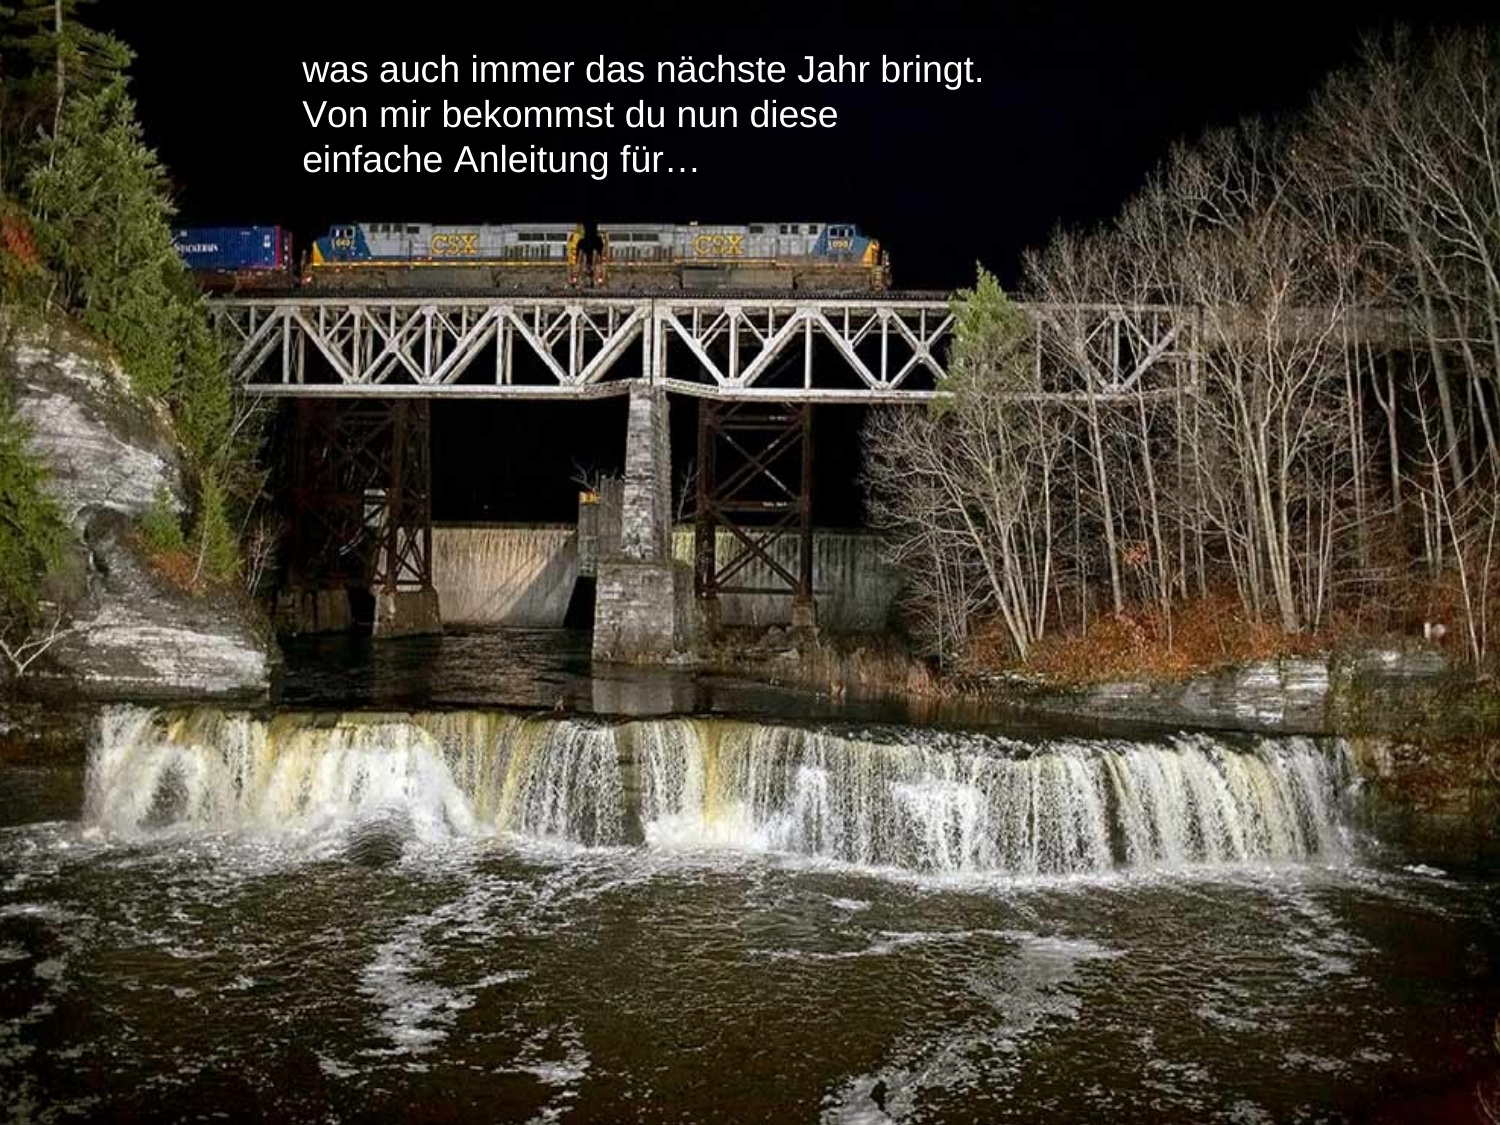

was auch immer das nächste Jahr bringt.
Von mir bekommst du nun diese einfache Anleitung für…
#